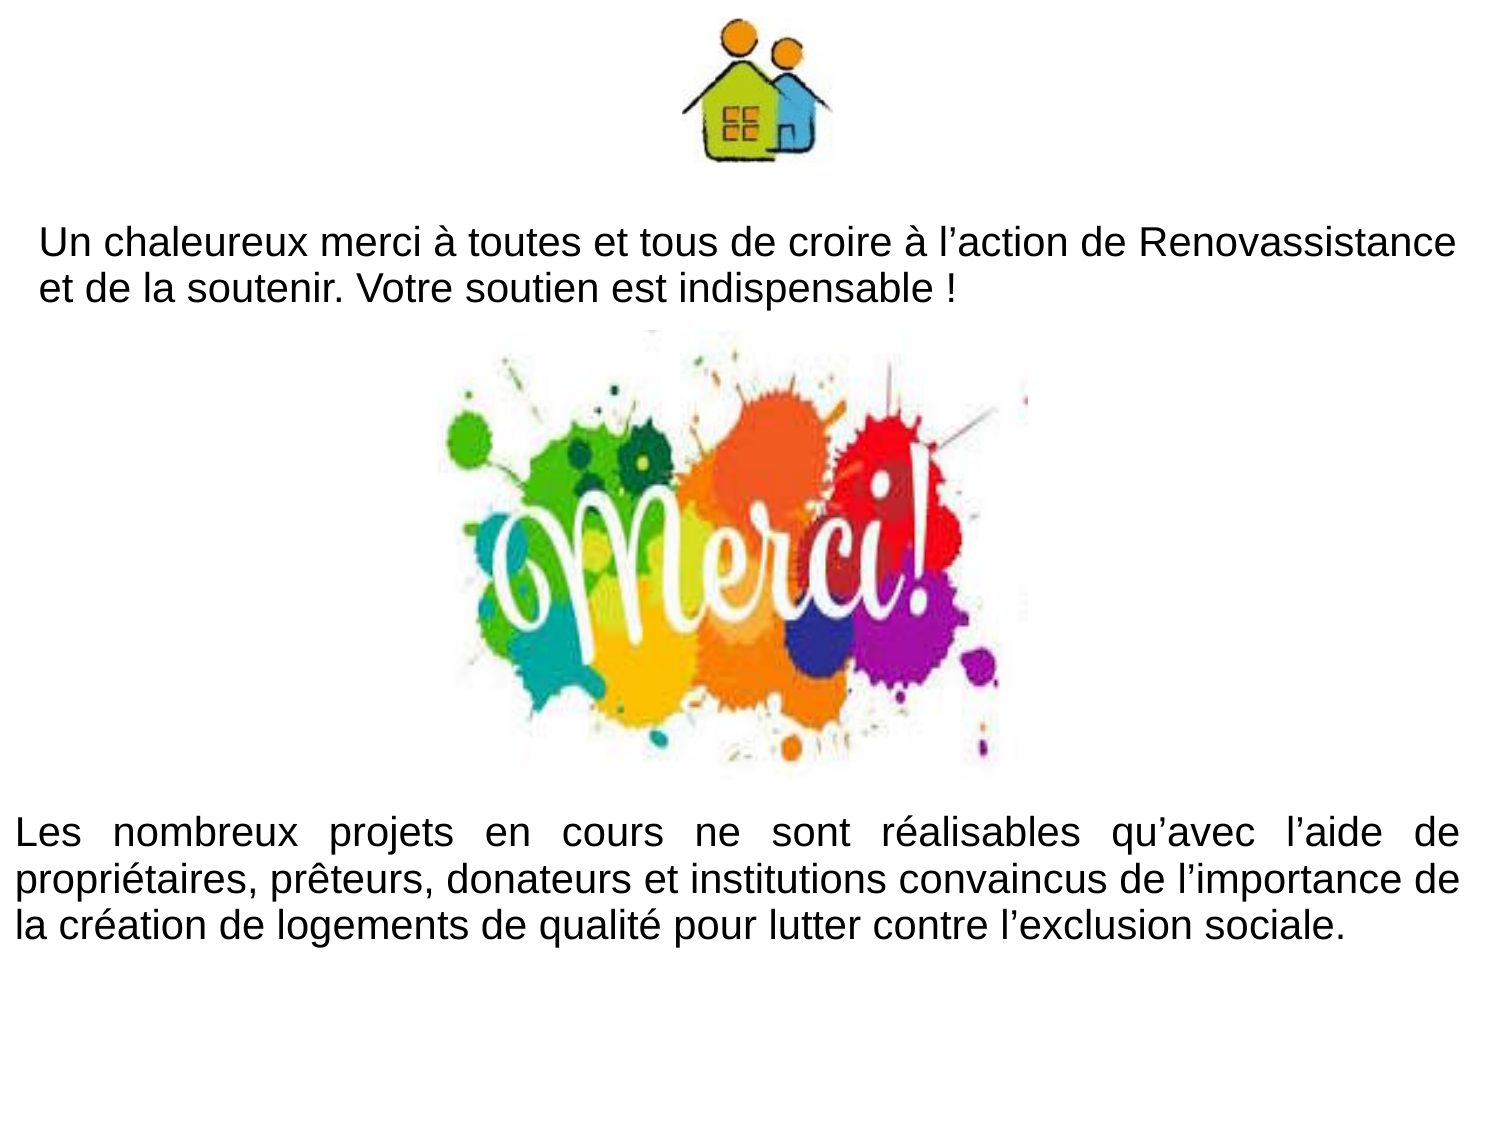

Un chaleureux merci à toutes et tous de croire à l’action de Renovassistance et de la soutenir. Votre soutien est indispensable !
Les nombreux projets en cours ne sont réalisables qu’avec l’aide de propriétaires, prêteurs, donateurs et institutions convaincus de l’importance de la création de logements de qualité pour lutter contre l’exclusion sociale.